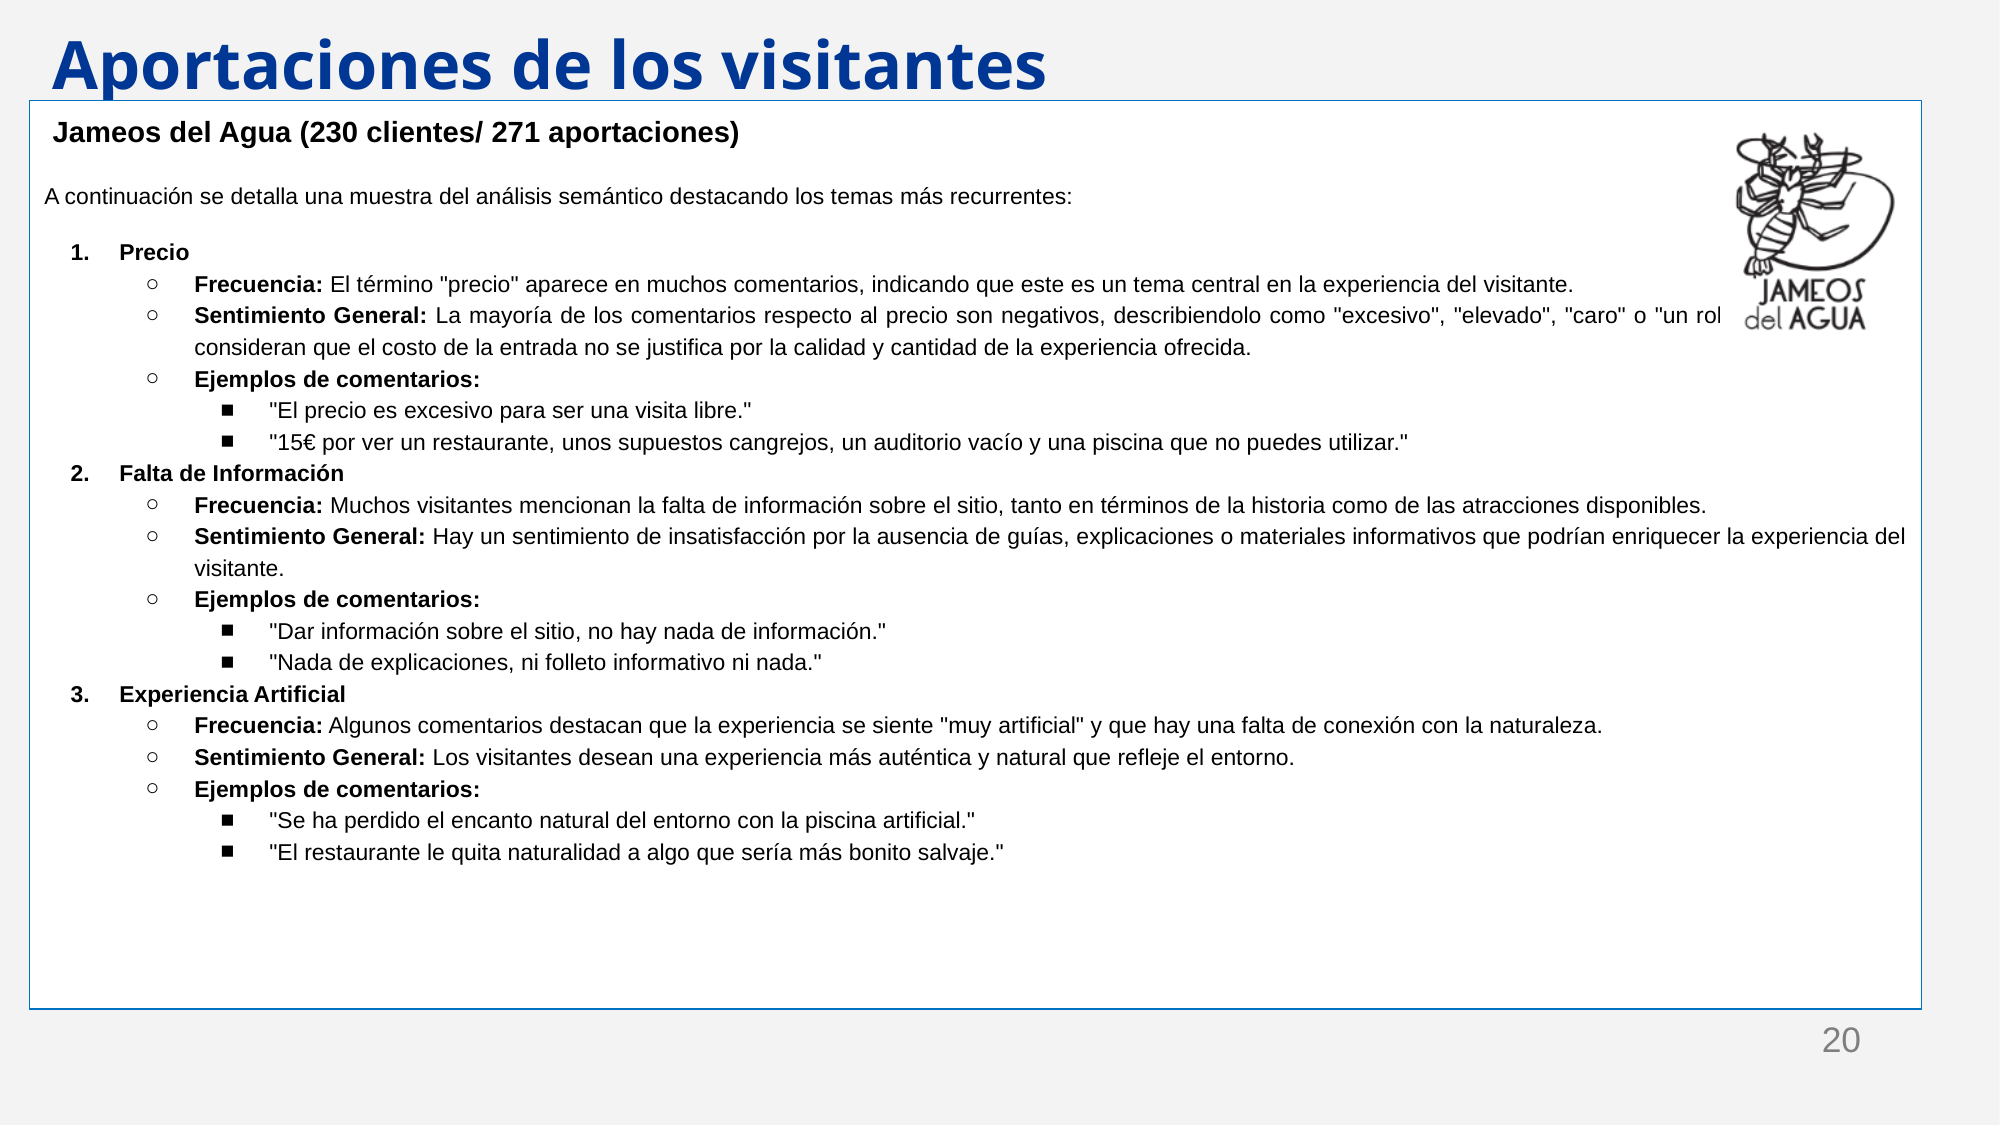

Aportaciones de los visitantes
 Jameos del Agua (230 clientes/ 271 aportaciones)
A continuación se detalla una muestra del análisis semántico destacando los temas más recurrentes:
Precio
Frecuencia: El término "precio" aparece en muchos comentarios, indicando que este es un tema central en la experiencia del visitante.
Sentimiento General: La mayoría de los comentarios respecto al precio son negativos, describiendolo como "excesivo", "elevado", "caro" o "un robo". Los visitantes consideran que el costo de la entrada no se justifica por la calidad y cantidad de la experiencia ofrecida.
Ejemplos de comentarios:
"El precio es excesivo para ser una visita libre."
"15€ por ver un restaurante, unos supuestos cangrejos, un auditorio vacío y una piscina que no puedes utilizar."
Falta de Información
Frecuencia: Muchos visitantes mencionan la falta de información sobre el sitio, tanto en términos de la historia como de las atracciones disponibles.
Sentimiento General: Hay un sentimiento de insatisfacción por la ausencia de guías, explicaciones o materiales informativos que podrían enriquecer la experiencia del visitante.
Ejemplos de comentarios:
"Dar información sobre el sitio, no hay nada de información."
"Nada de explicaciones, ni folleto informativo ni nada."
Experiencia Artificial
Frecuencia: Algunos comentarios destacan que la experiencia se siente "muy artificial" y que hay una falta de conexión con la naturaleza.
Sentimiento General: Los visitantes desean una experiencia más auténtica y natural que refleje el entorno.
Ejemplos de comentarios:
"Se ha perdido el encanto natural del entorno con la piscina artificial."
"El restaurante le quita naturalidad a algo que sería más bonito salvaje."